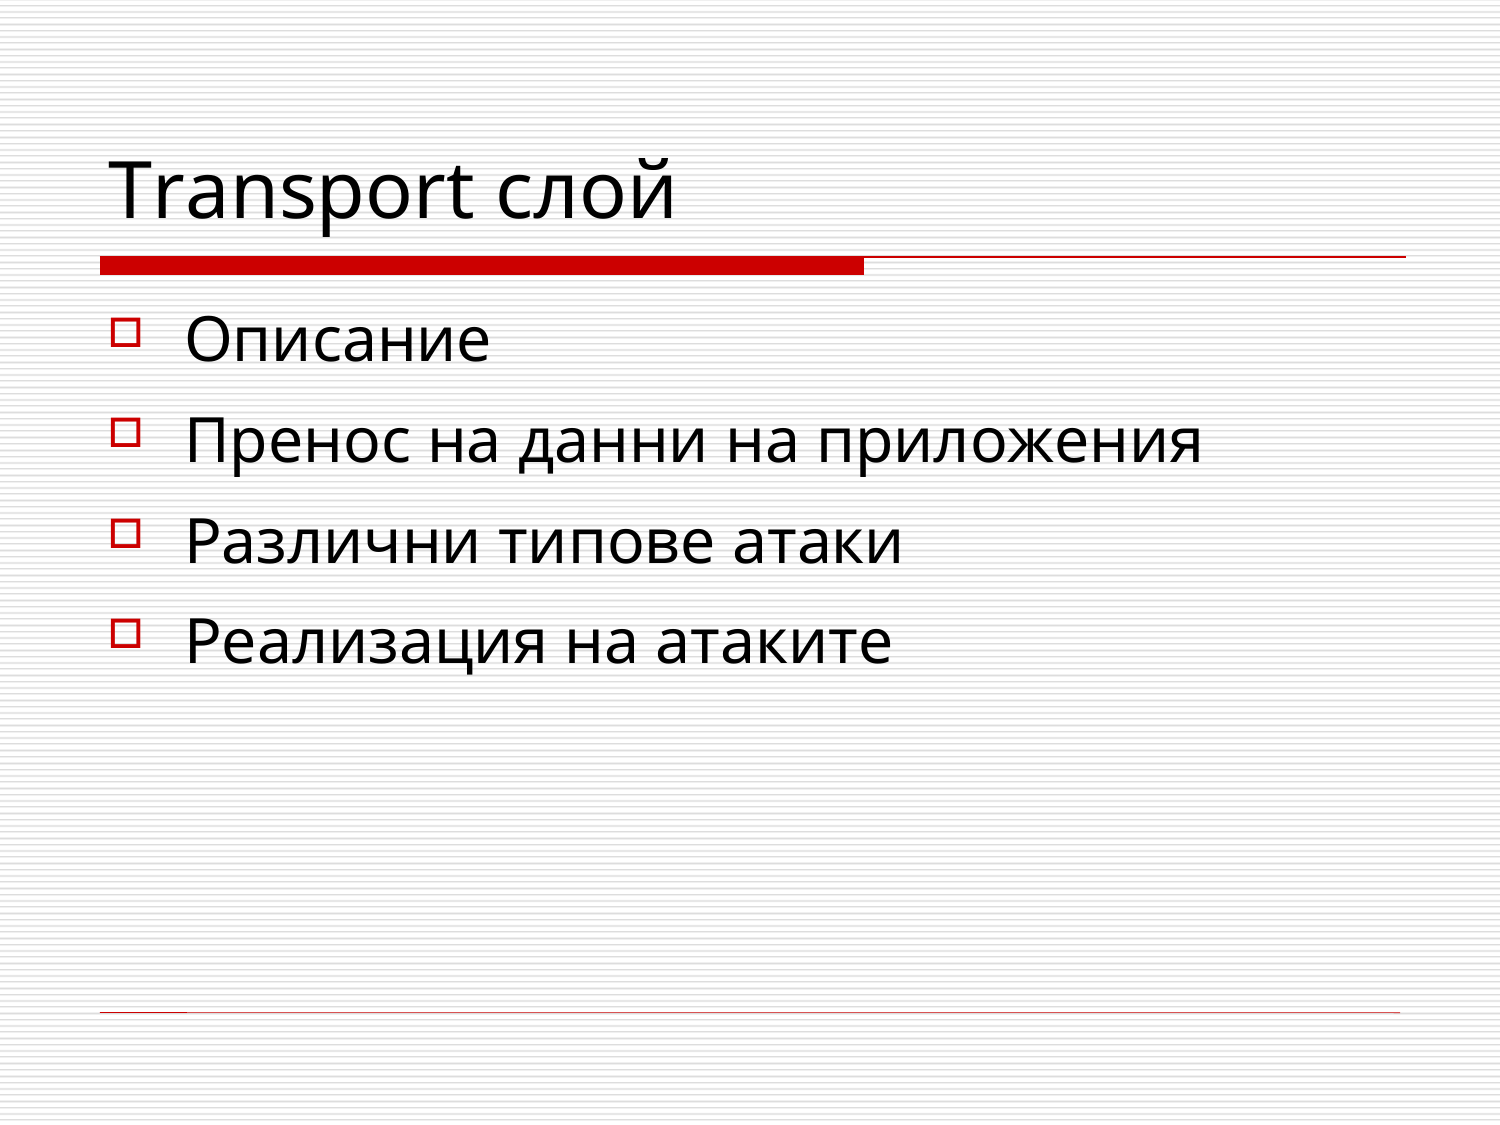

# Transport слой
Описание
Пренос на данни на приложения
Различни типове атаки
Реализация на атаките